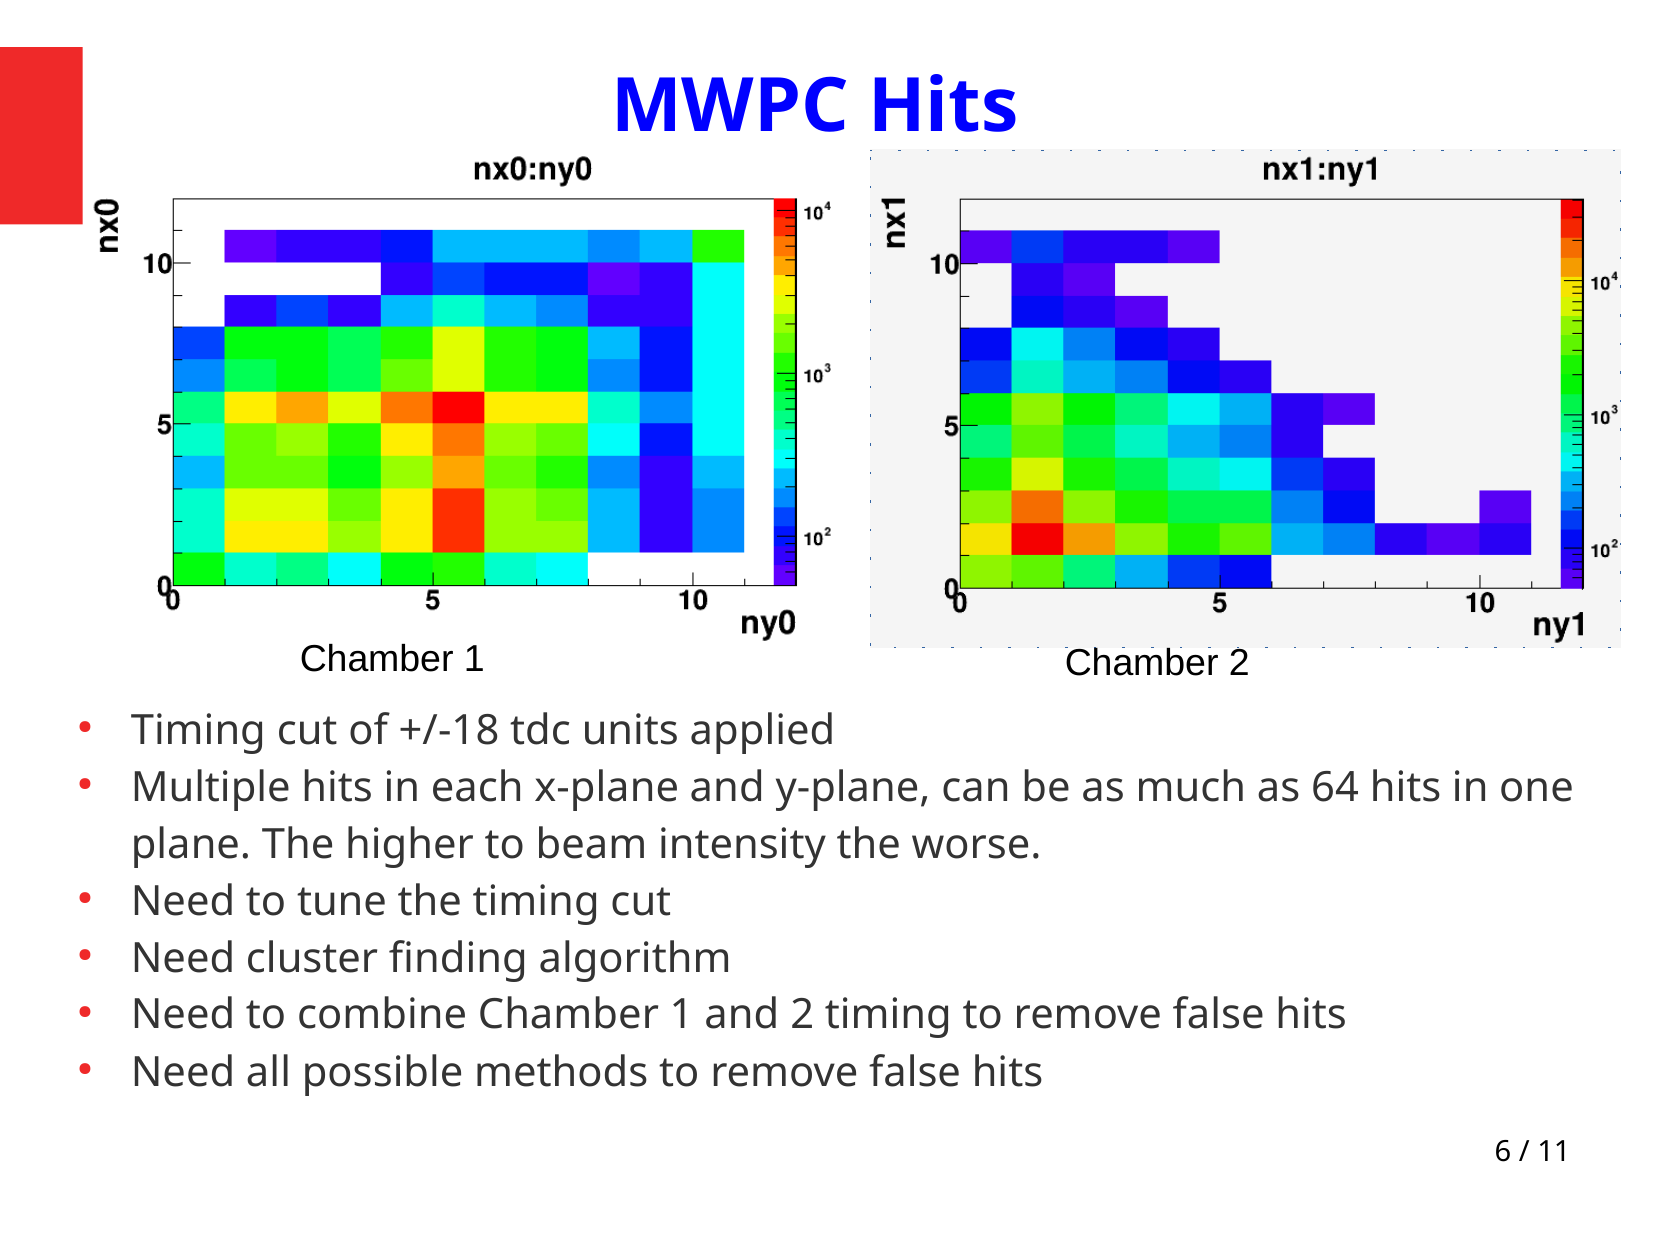

# MWPC Hits
Chamber 1
Chamber 2
Timing cut of +/-18 tdc units applied
Multiple hits in each x-plane and y-plane, can be as much as 64 hits in one plane. The higher to beam intensity the worse.
Need to tune the timing cut
Need cluster finding algorithm
Need to combine Chamber 1 and 2 timing to remove false hits
Need all possible methods to remove false hits
6